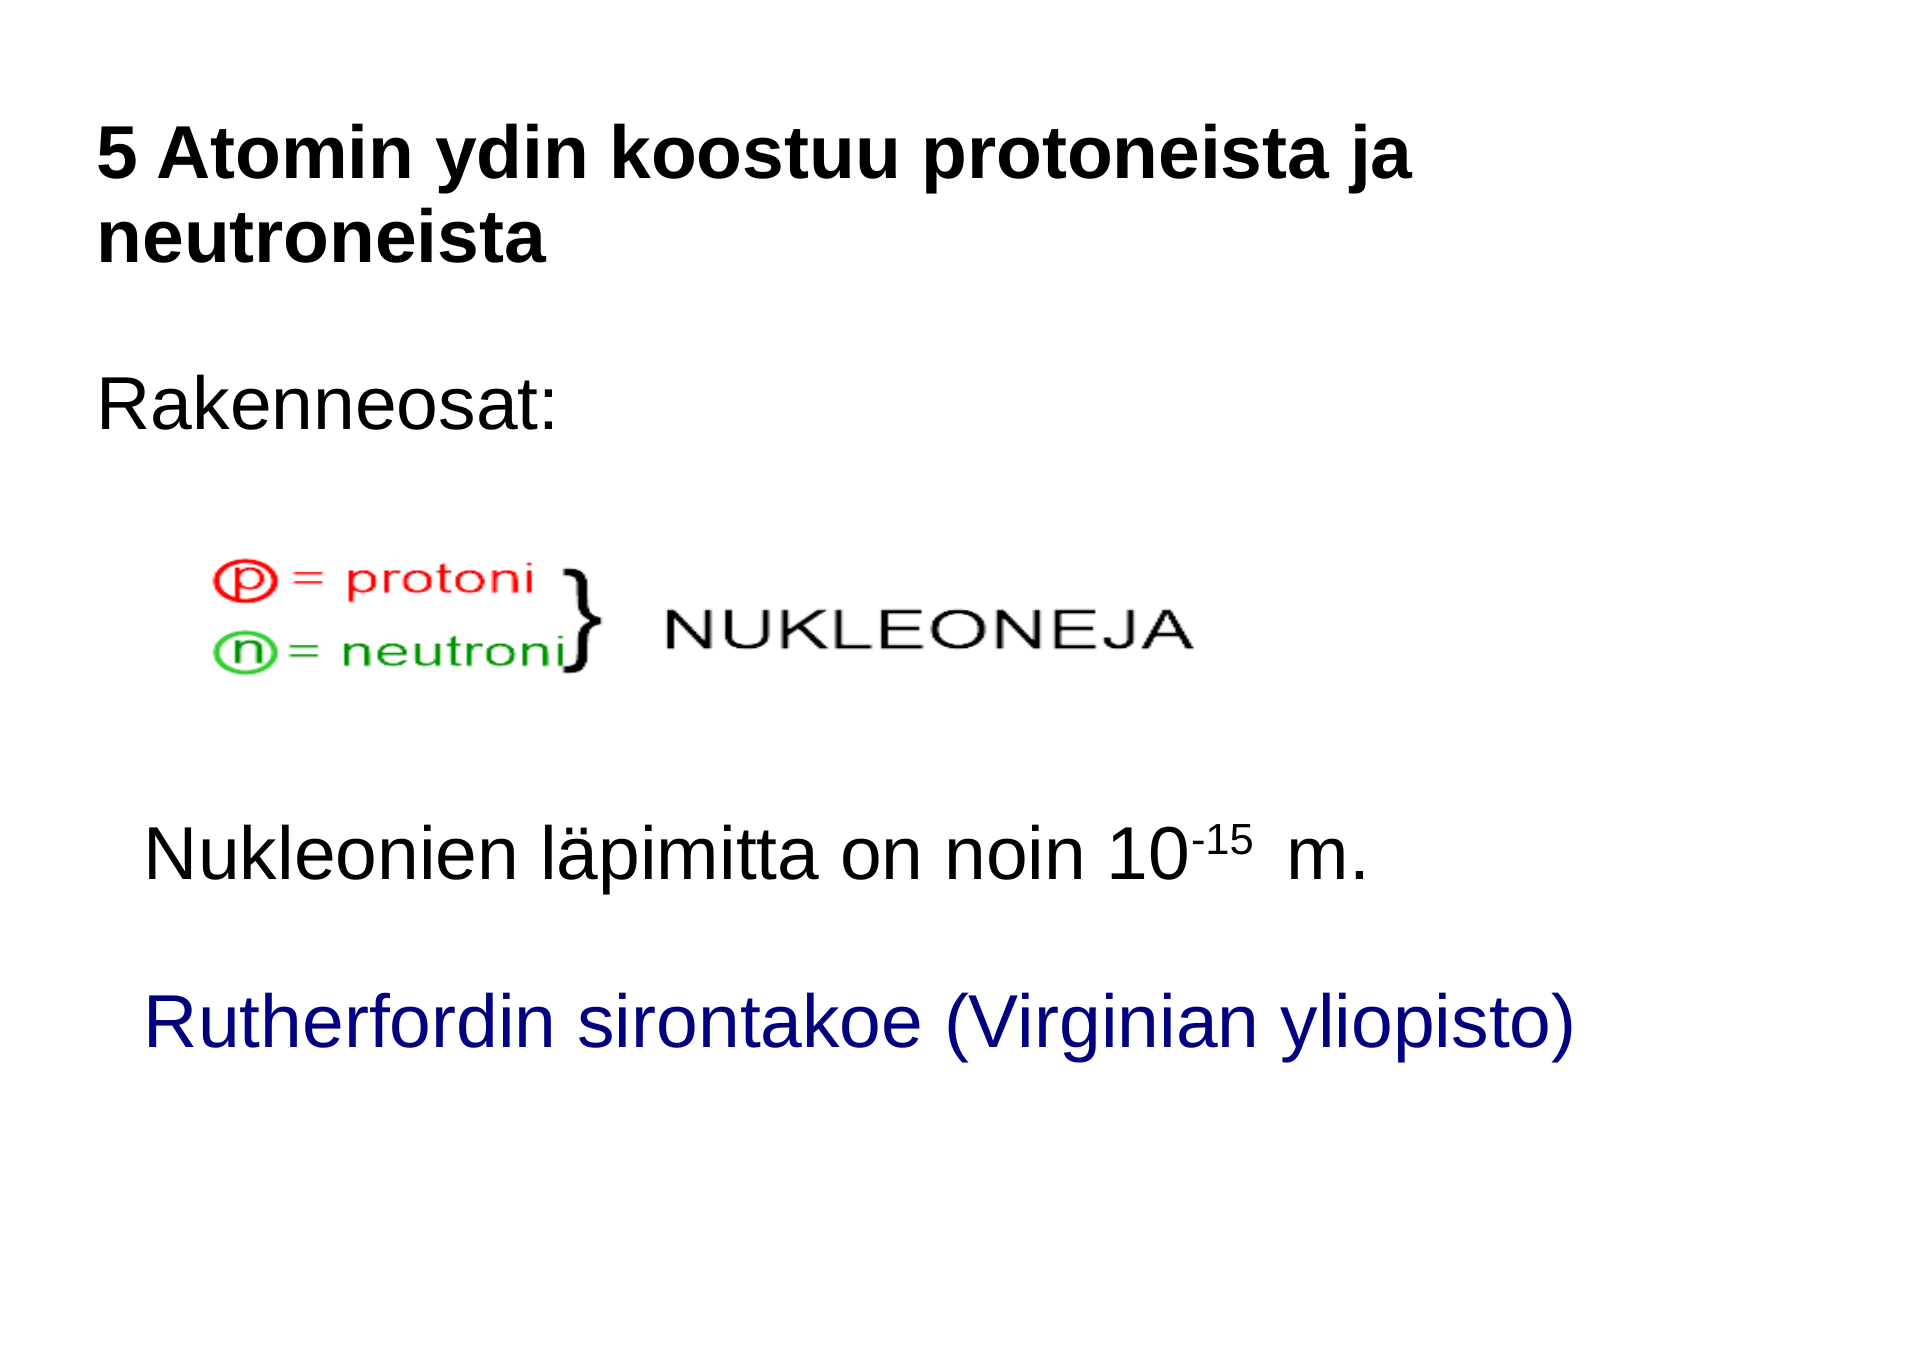

5 Atomin ydin koostuu protoneista ja neutroneista
Rakenneosat:
Nukleonien läpimitta on noin 10-15 m.
Rutherfordin sirontakoe (Virginian yliopisto)